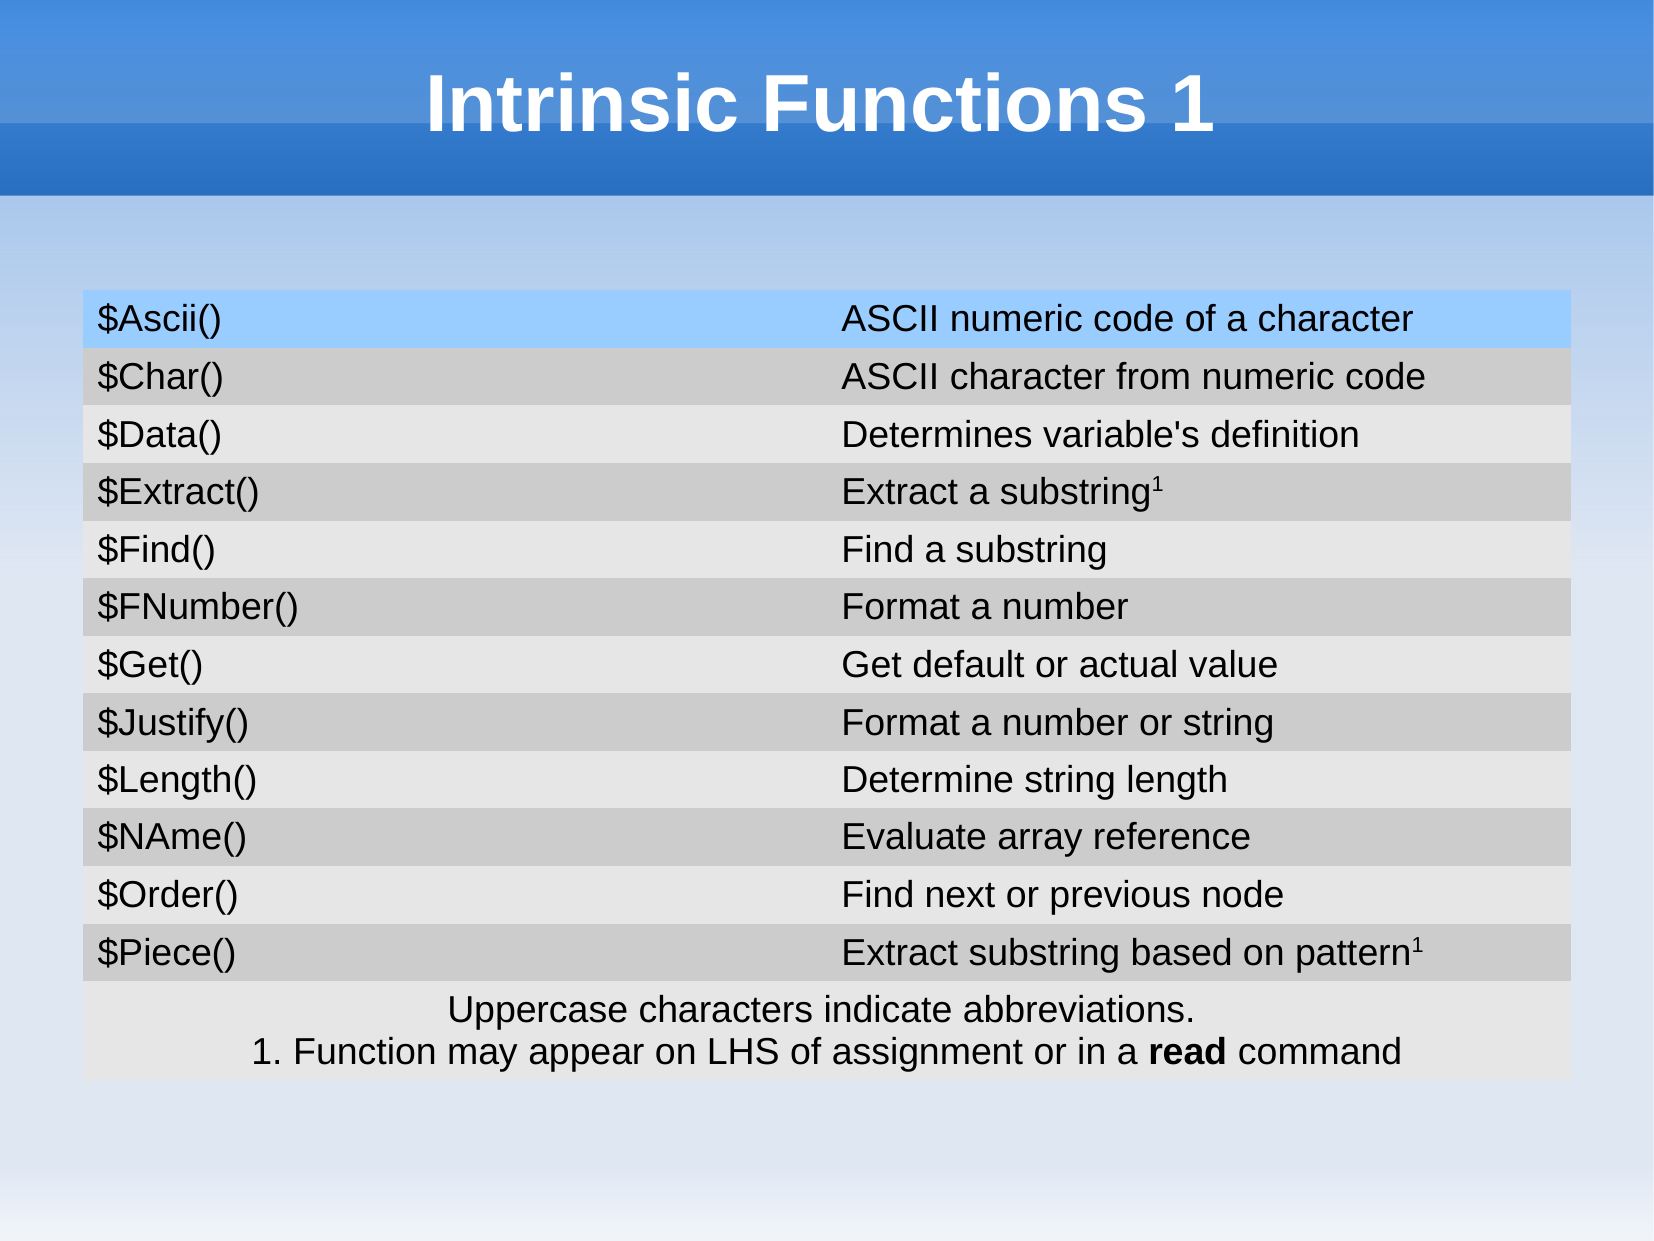

# Intrinsic Functions 1
| $Ascii() | ASCII numeric code of a character |
| --- | --- |
| $Char() | ASCII character from numeric code |
| $Data() | Determines variable's definition |
| $Extract() | Extract a substring1 |
| $Find() | Find a substring |
| $FNumber() | Format a number |
| $Get() | Get default or actual value |
| $Justify() | Format a number or string |
| $Length() | Determine string length |
| $NAme() | Evaluate array reference |
| $Order() | Find next or previous node |
| $Piece() | Extract substring based on pattern1 |
| Uppercase characters indicate abbreviations. 1. Function may appear on LHS of assignment or in a read command | |